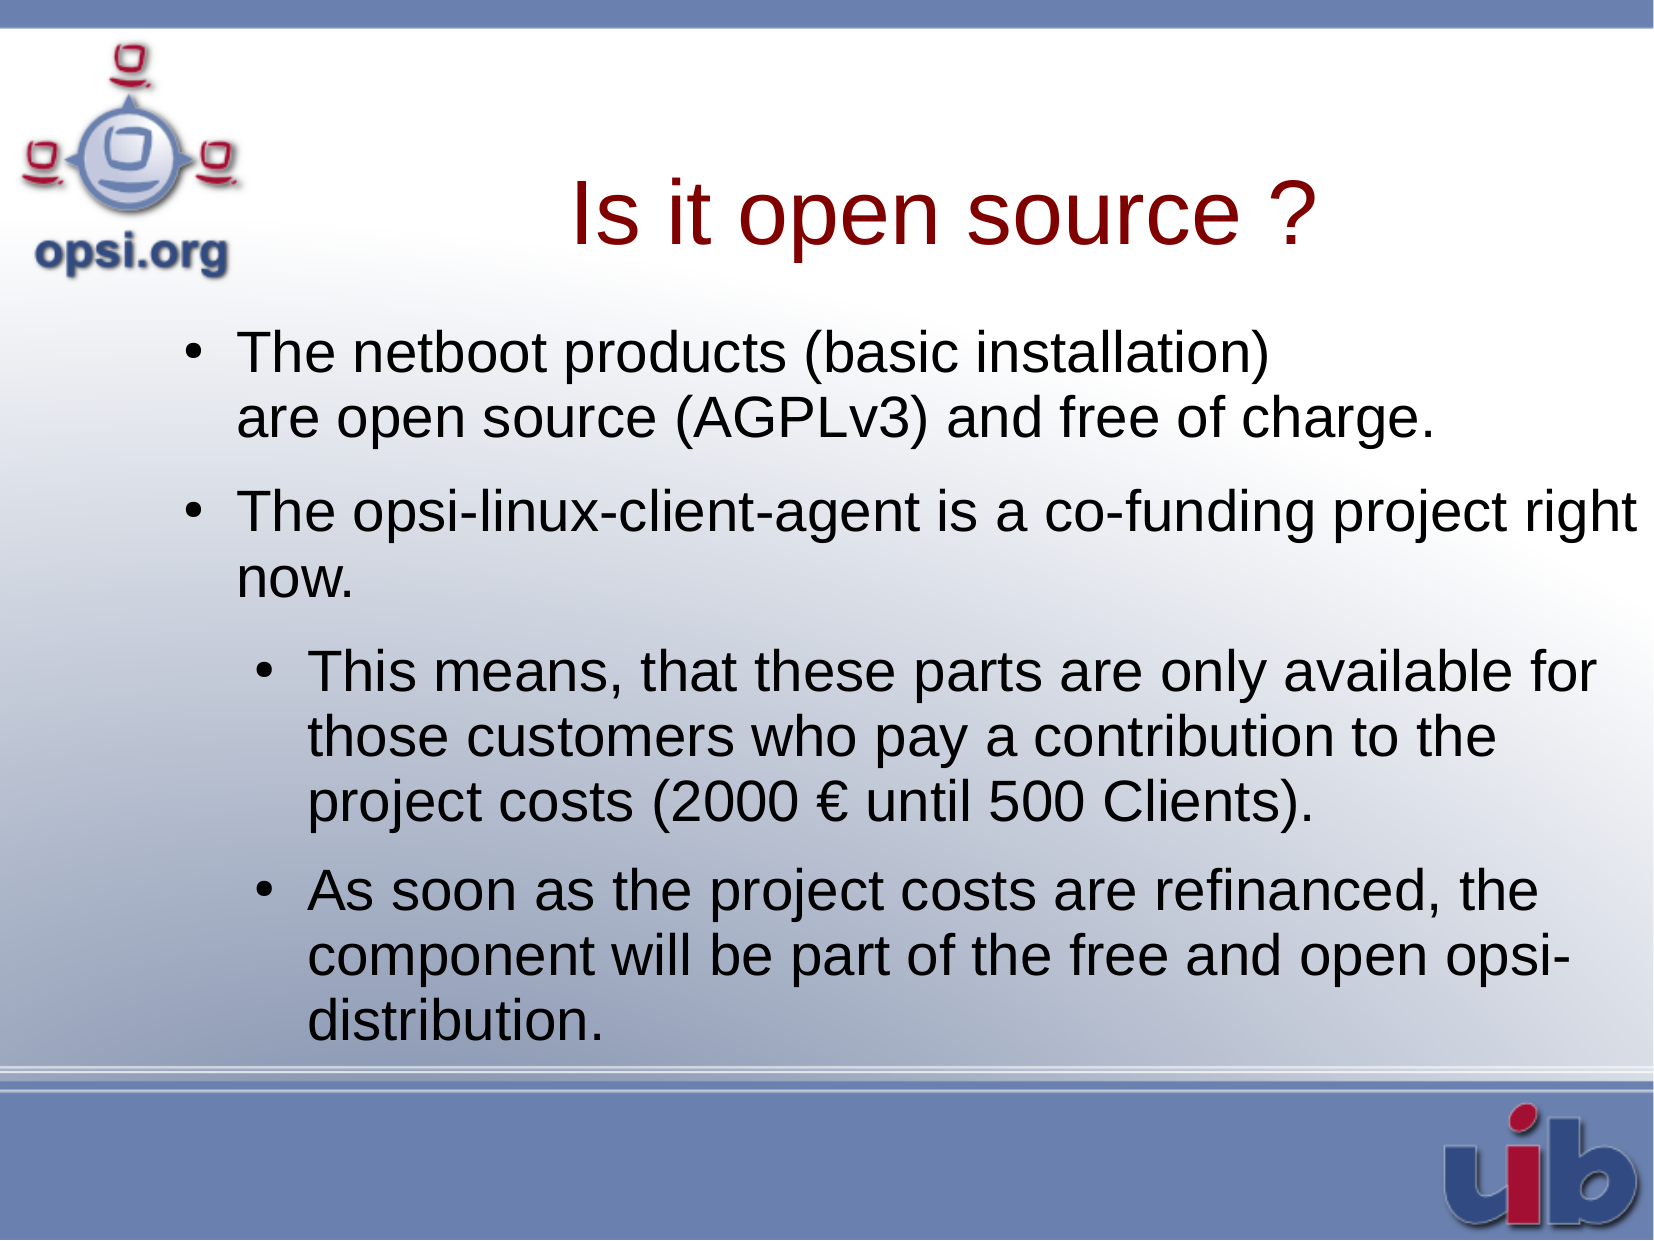

# Is it open source ?
The netboot products (basic installation)
are open source (AGPLv3) and free of charge.
The opsi-linux-client-agent is a co-funding project right now.
This means, that these parts are only available for those customers who pay a contribution to the project costs (2000 € until 500 Clients).
As soon as the project costs are refinanced, the component will be part of the free and open opsi-distribution.